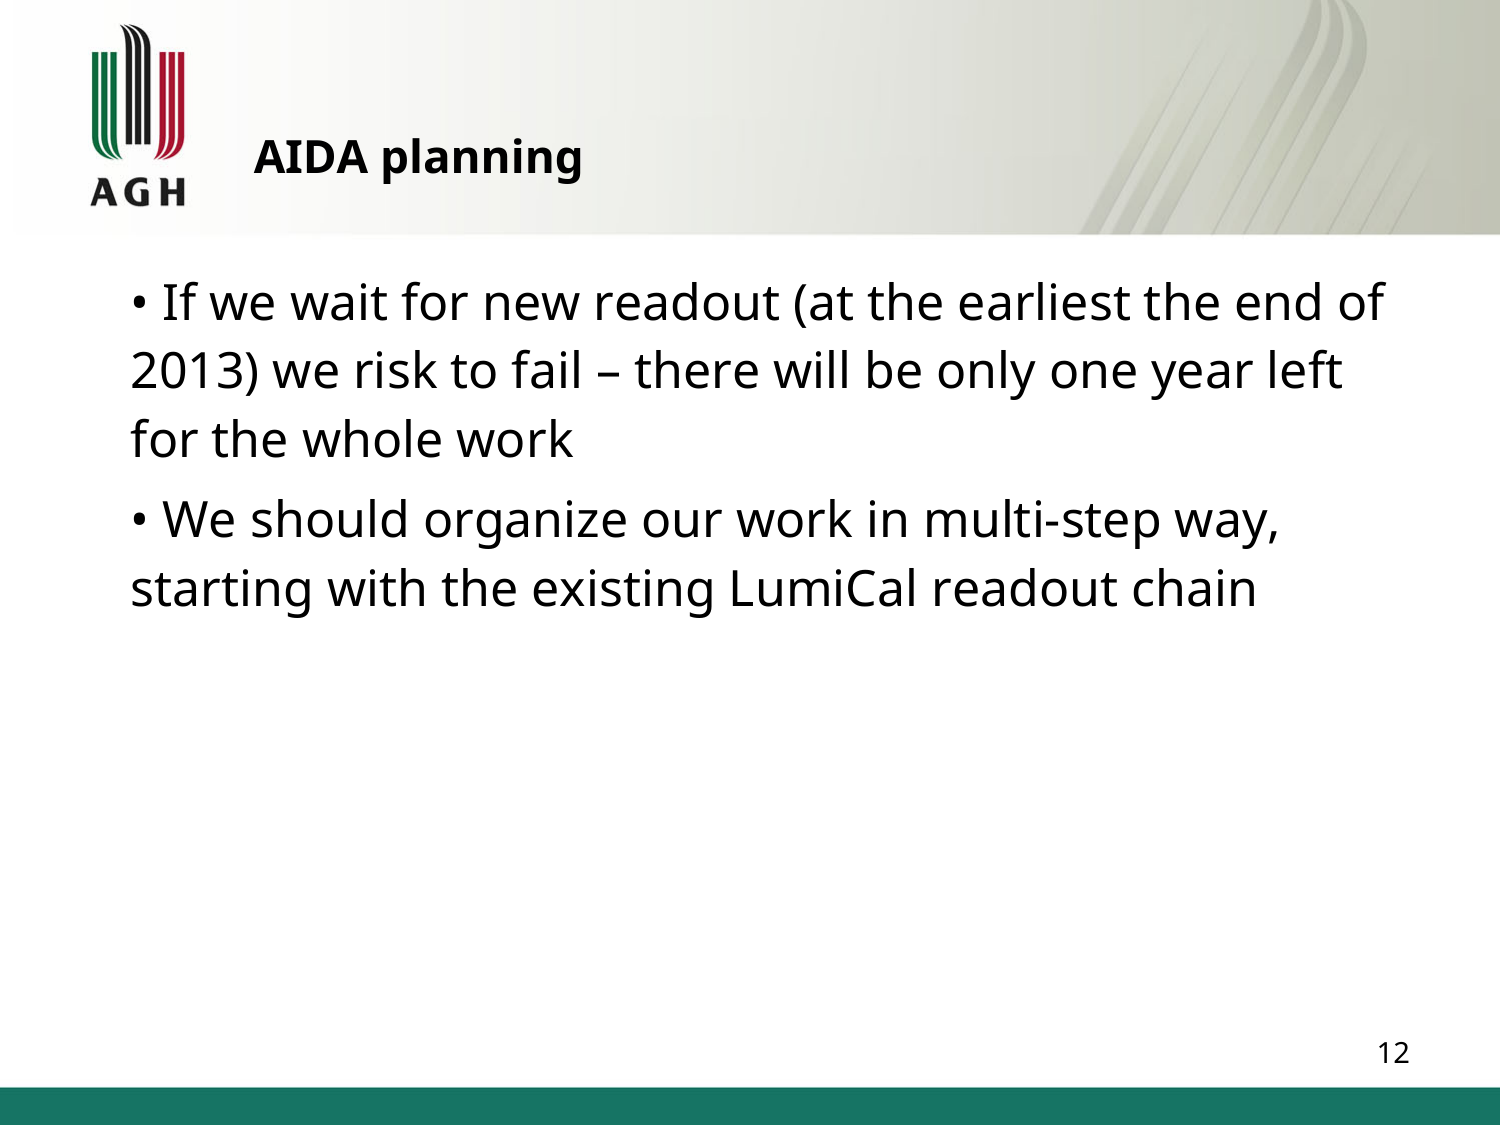

# AIDA planning
 If we wait for new readout (at the earliest the end of 2013) we risk to fail – there will be only one year left for the whole work
 We should organize our work in multi-step way, starting with the existing LumiCal readout chain
12